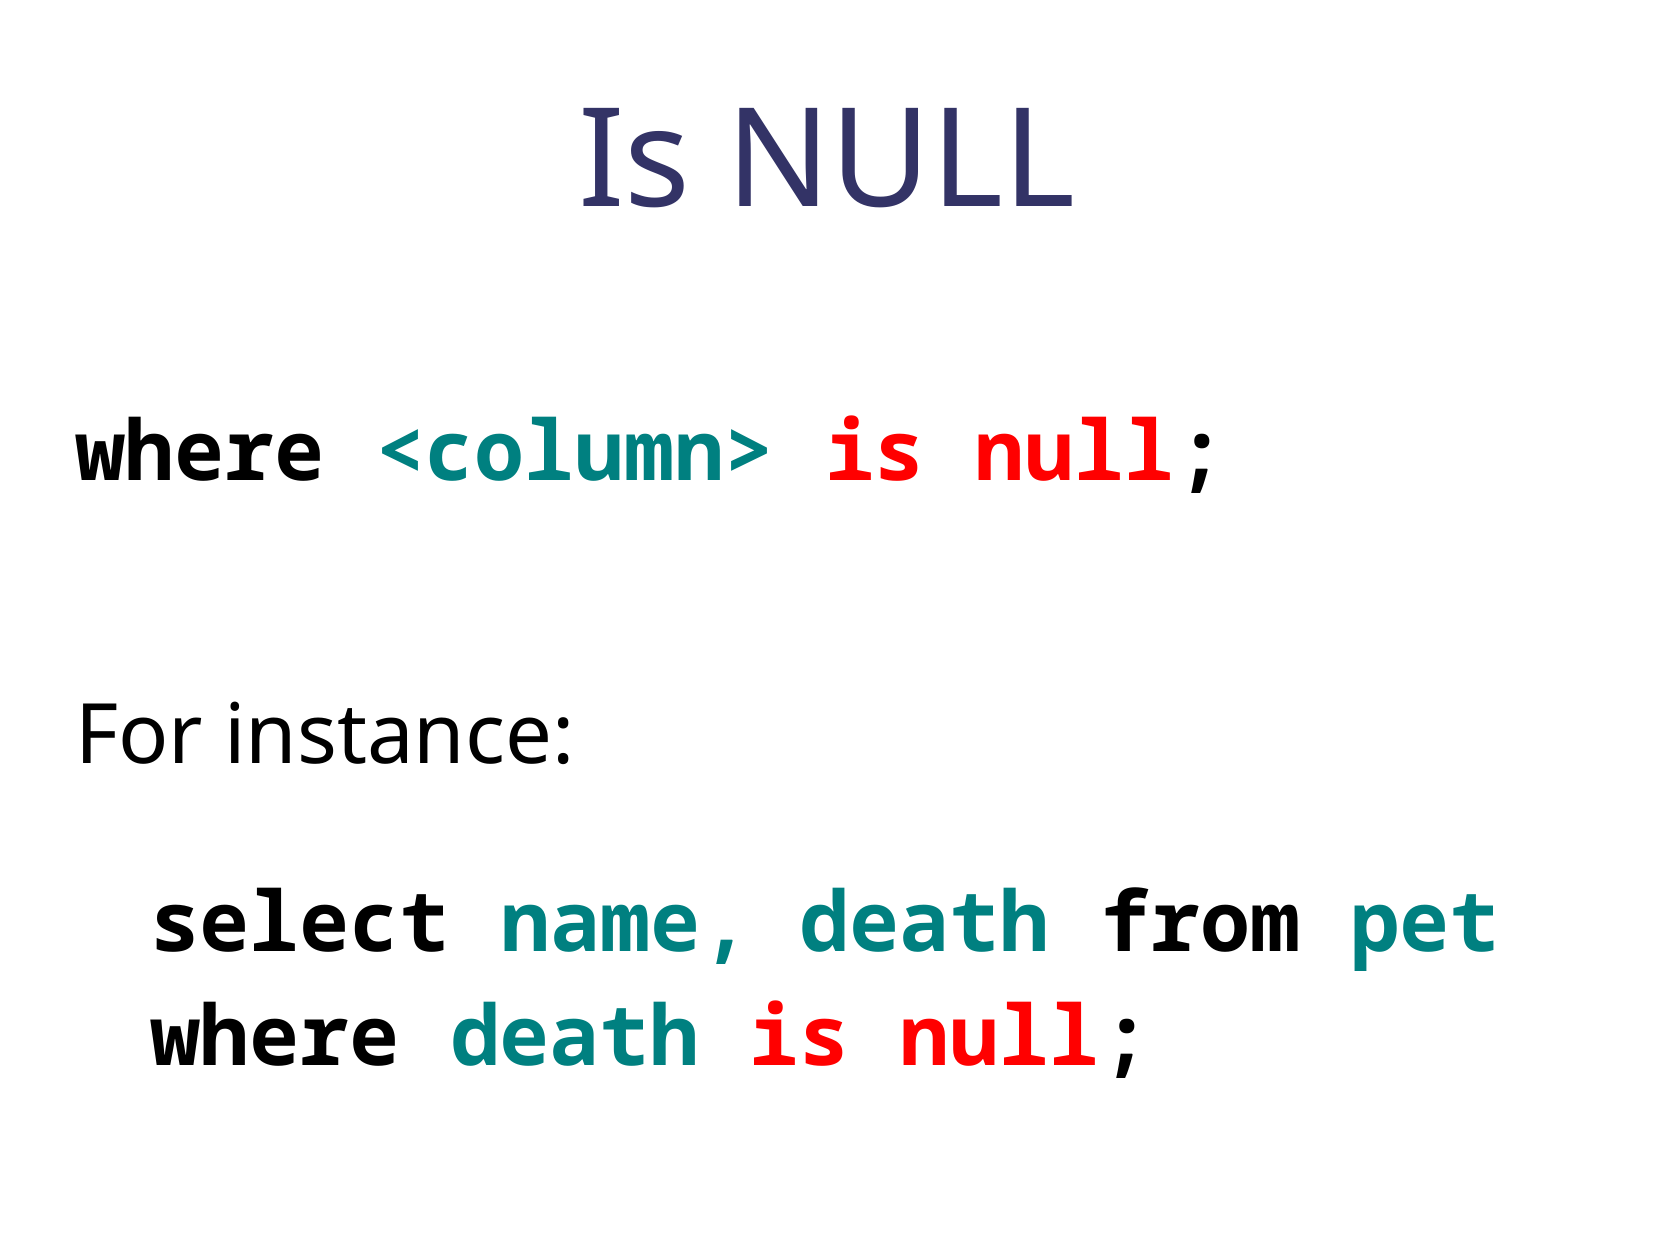

# Is NULL
where <column> is null;
For instance:
select name, death from pet
where death is null;